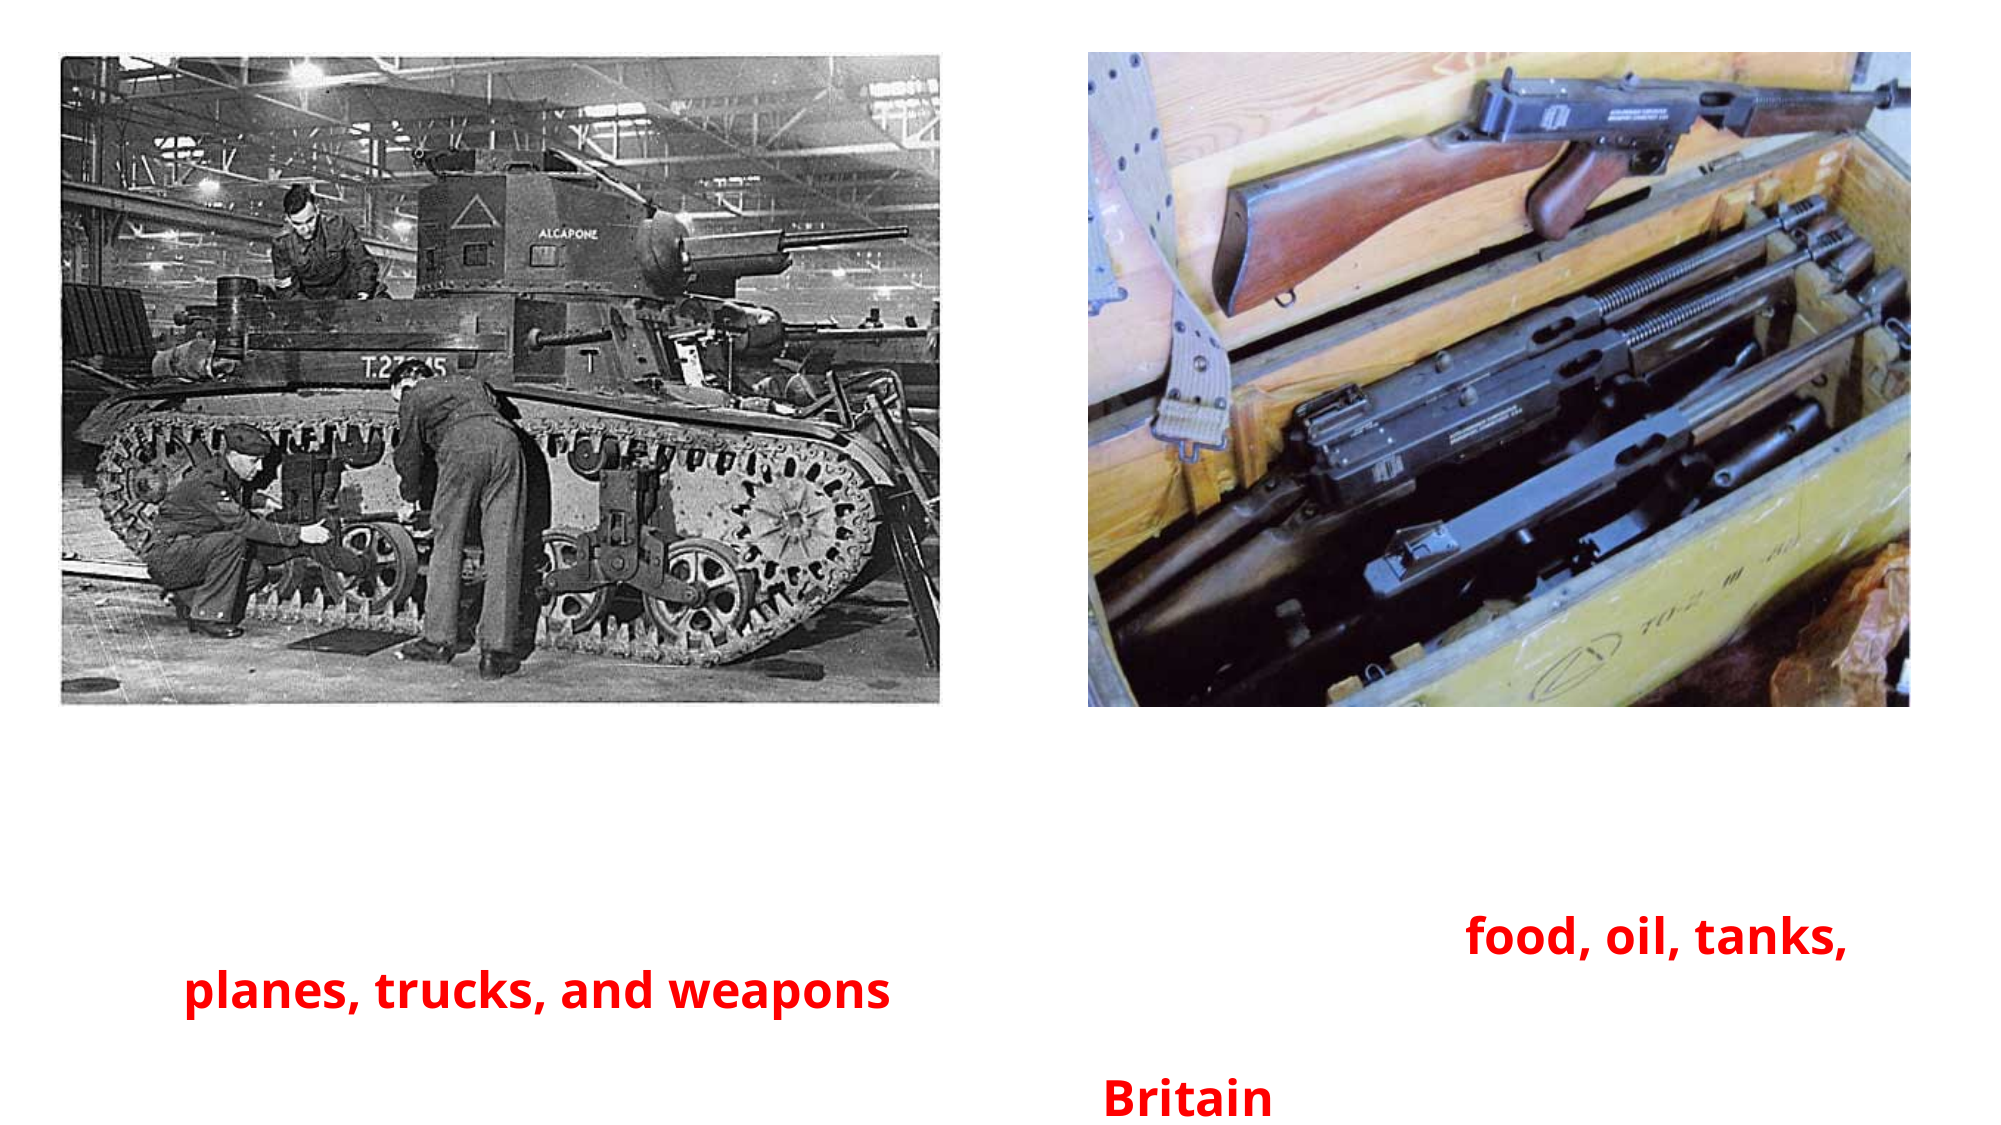

# Using America’s industrial might, he began shipping food, oil, tanks, planes, trucks, and weapons to America’s allies so that they could continue to fight against the Axis. $31.4 billion to Britain $11.3 billion to USSR $3.2 billion to France. $1.6 billion to China. $2.6 billion to other allies.